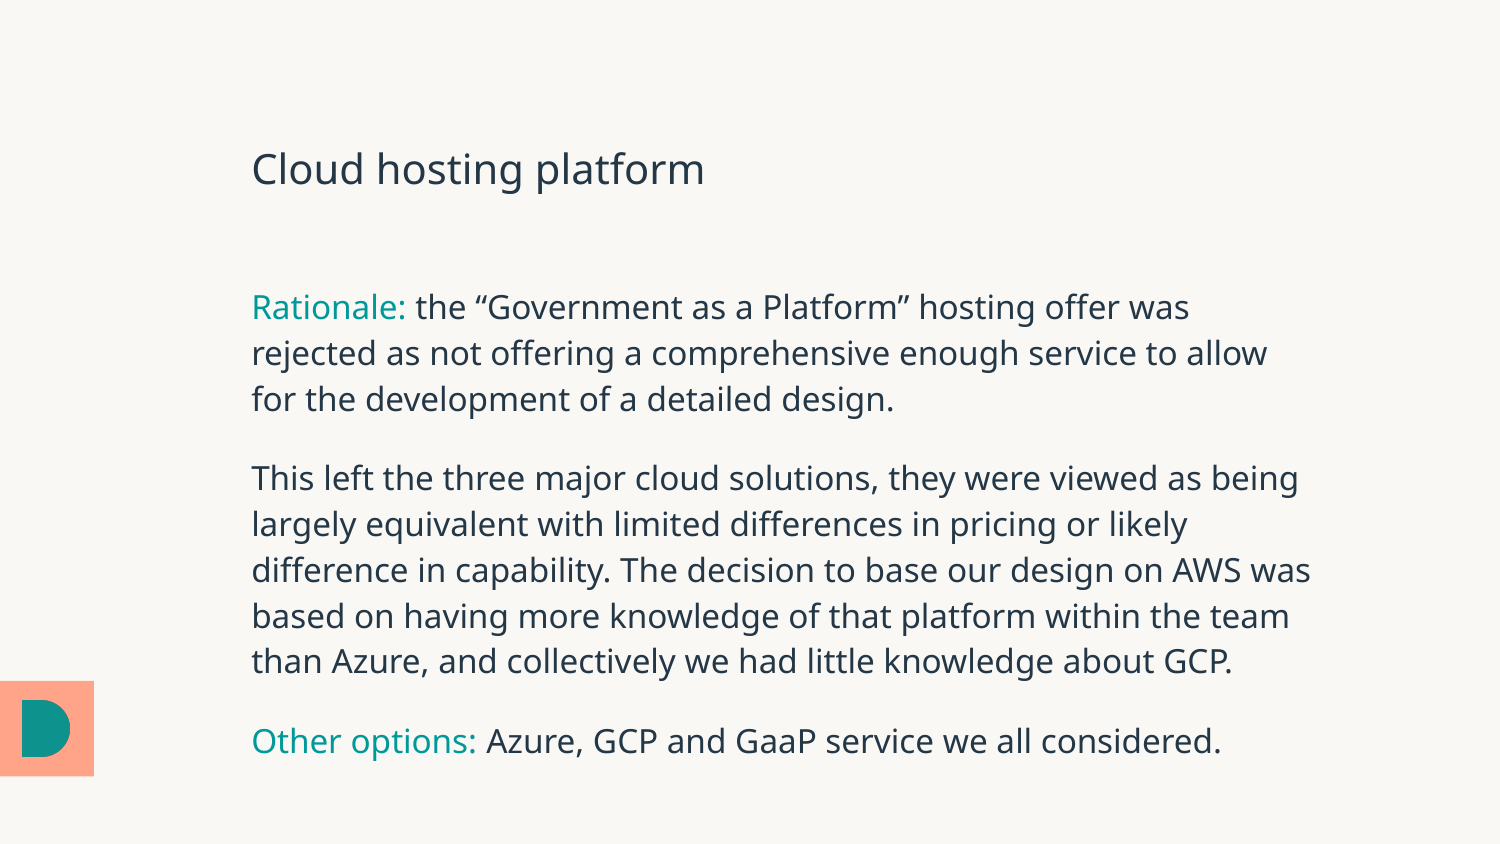

# Cloud hosting platform
Rationale: the “Government as a Platform” hosting offer was rejected as not offering a comprehensive enough service to allow for the development of a detailed design.
This left the three major cloud solutions, they were viewed as being largely equivalent with limited differences in pricing or likely difference in capability. The decision to base our design on AWS was based on having more knowledge of that platform within the team than Azure, and collectively we had little knowledge about GCP.
Other options: Azure, GCP and GaaP service we all considered.